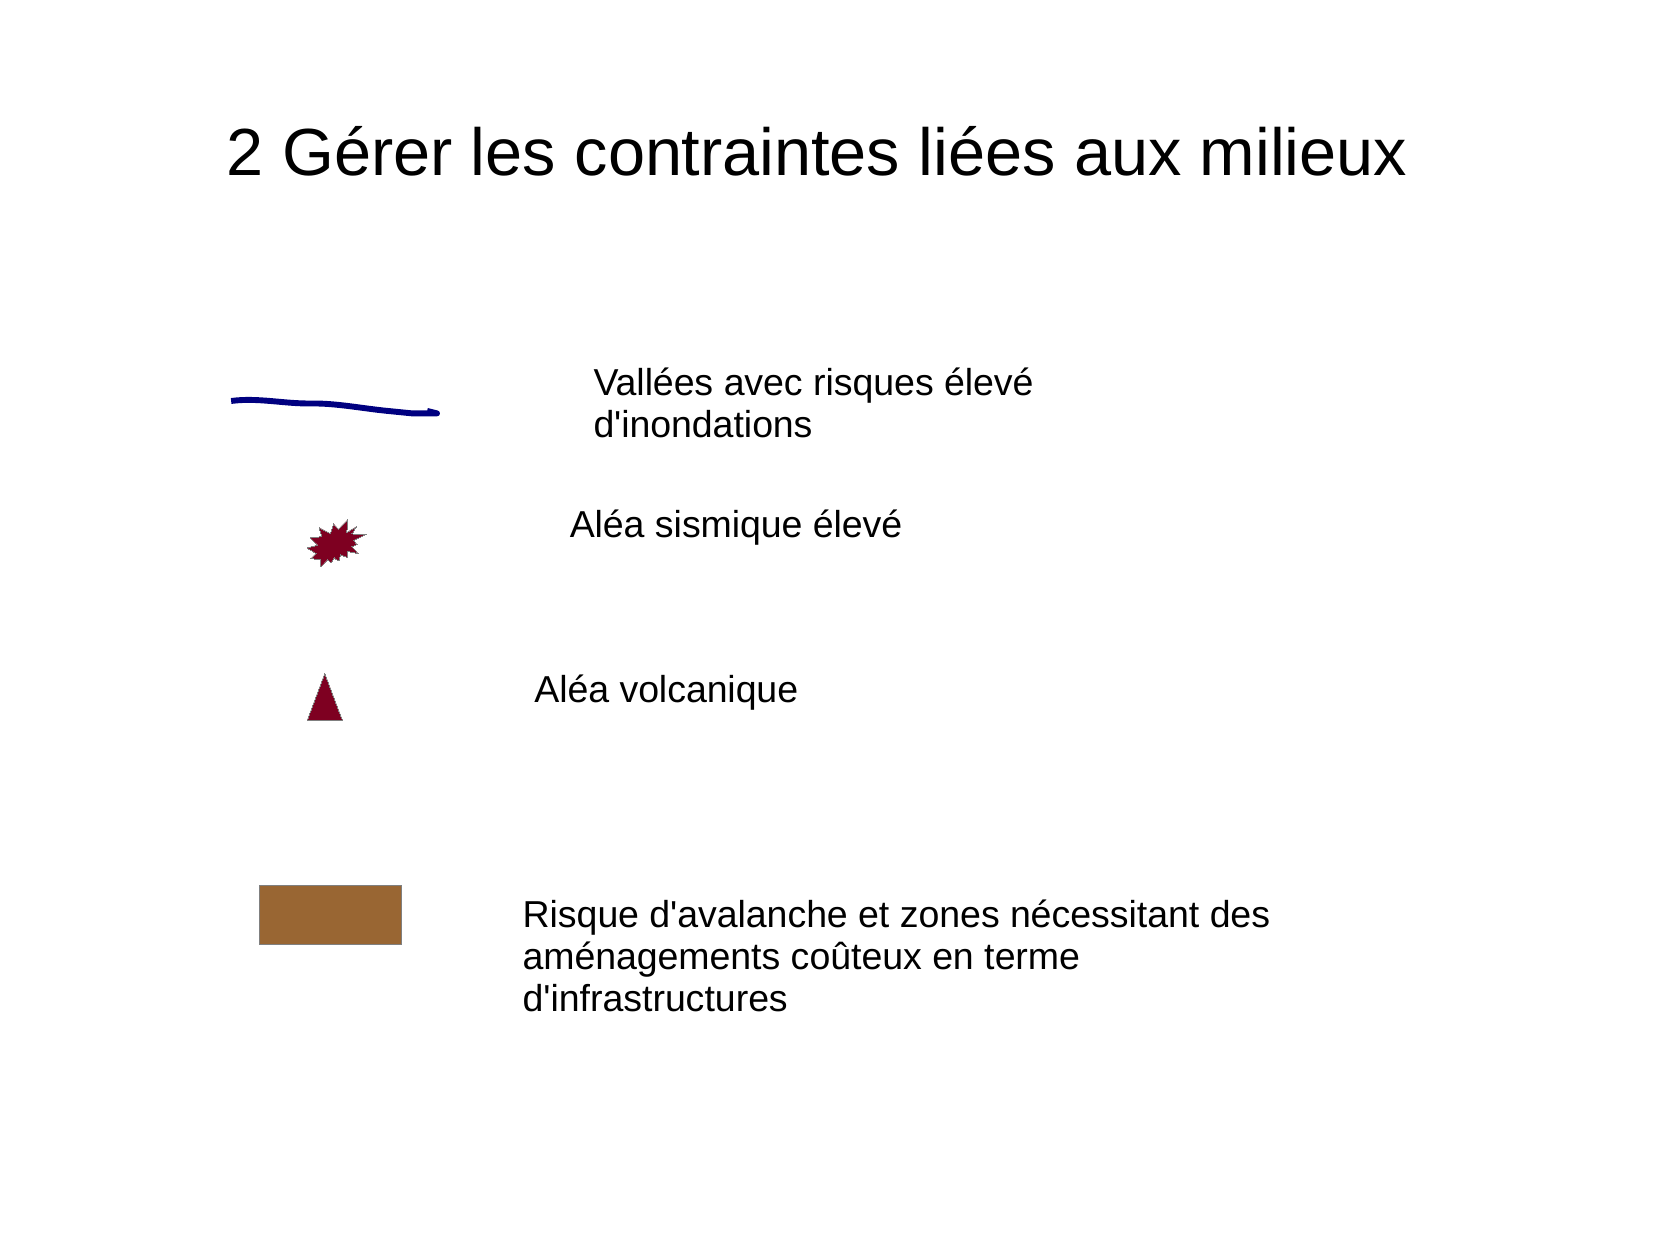

# 2 Gérer les contraintes liées aux milieux
Vallées avec risques élevé d'inondations
Aléa sismique élevé
Aléa volcanique
Risque d'avalanche et zones nécessitant des aménagements coûteux en terme d'infrastructures